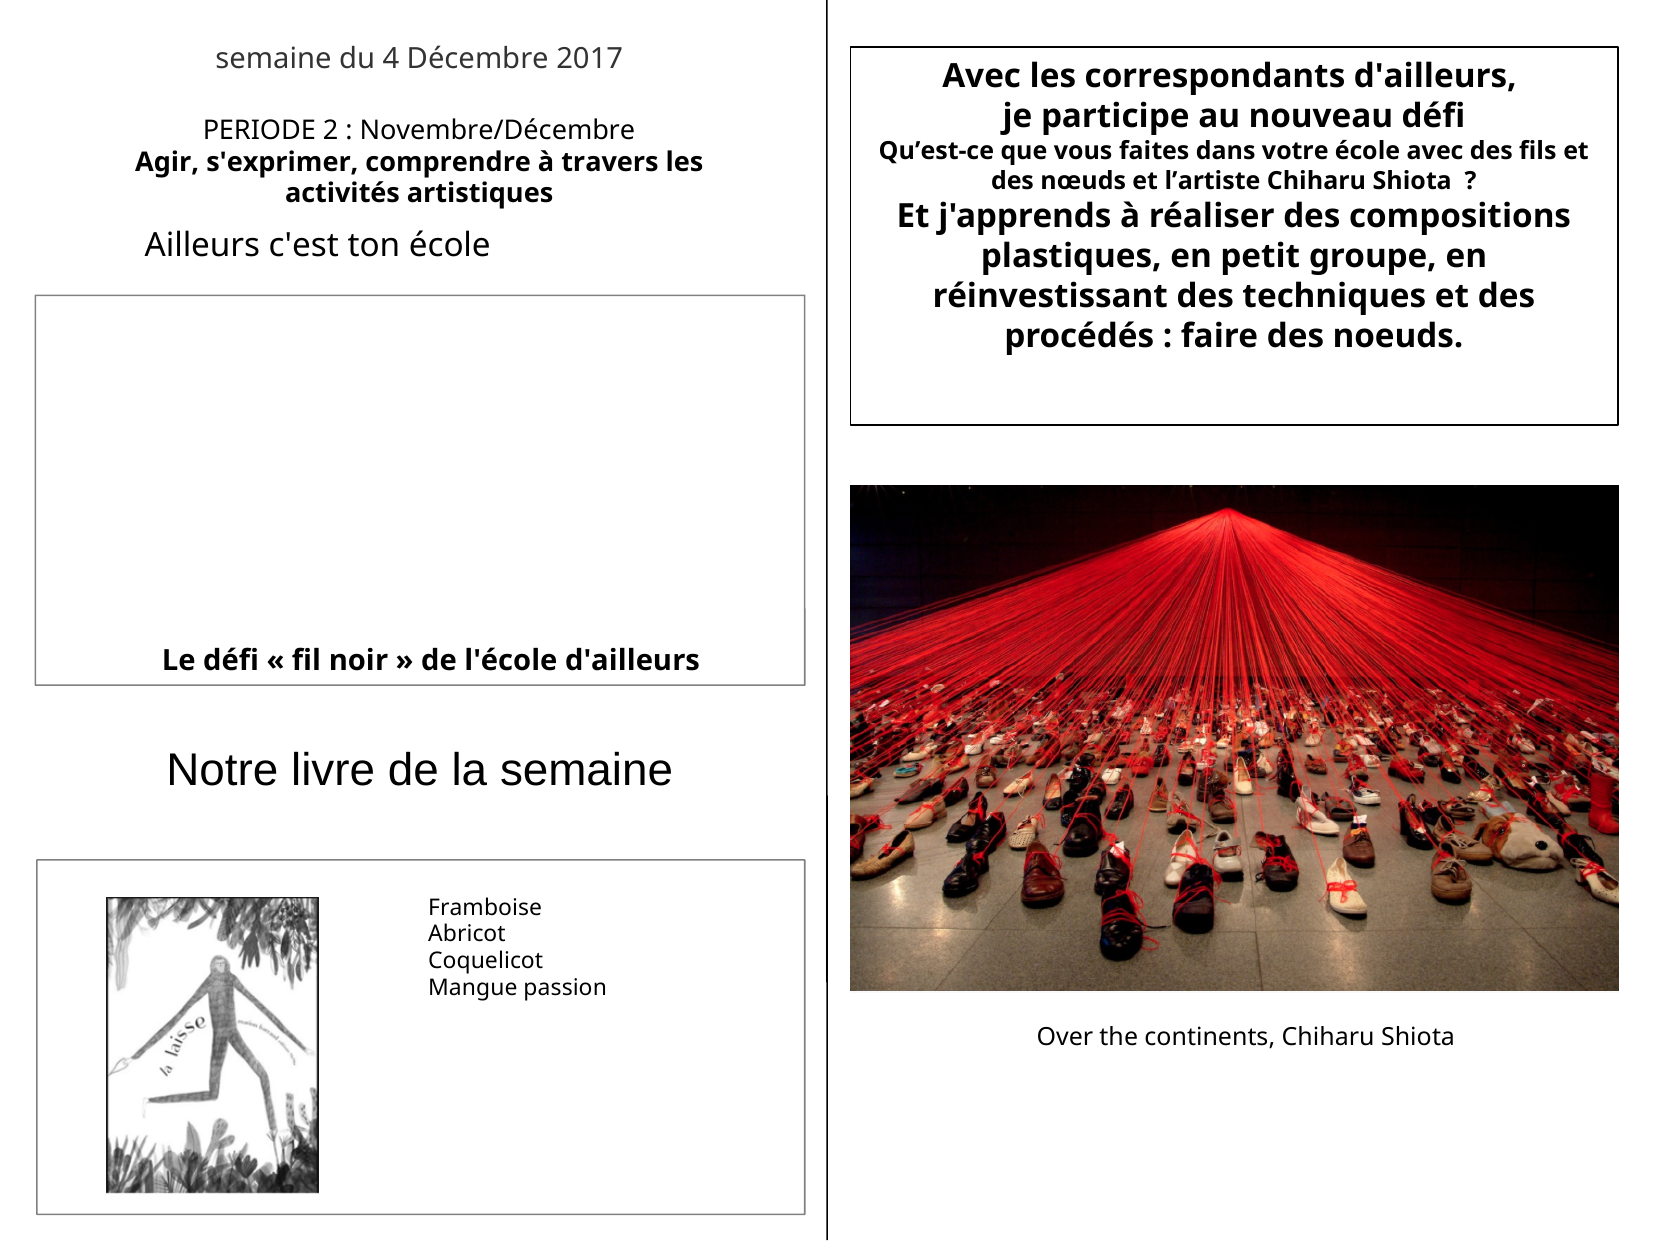

semaine du 4 Décembre 2017
Avec les correspondants d'ailleurs,
je participe au nouveau défi
Qu’est-ce que vous faites dans votre école avec des fils et des nœuds et l’artiste Chiharu Shiota  ?
Et j'apprends à réaliser des compositions plastiques, en petit groupe, en réinvestissant des techniques et des procédés : faire des noeuds.
PERIODE 2 : Novembre/Décembre
Agir, s'exprimer, comprendre à travers les activités artistiques
Ailleurs c'est ton école
Le défi « fil noir » de l'école d'ailleurs
Notre livre de la semaine
Framboise
Abricot
Coquelicot
Mangue passion
Over the continents, Chiharu Shiota